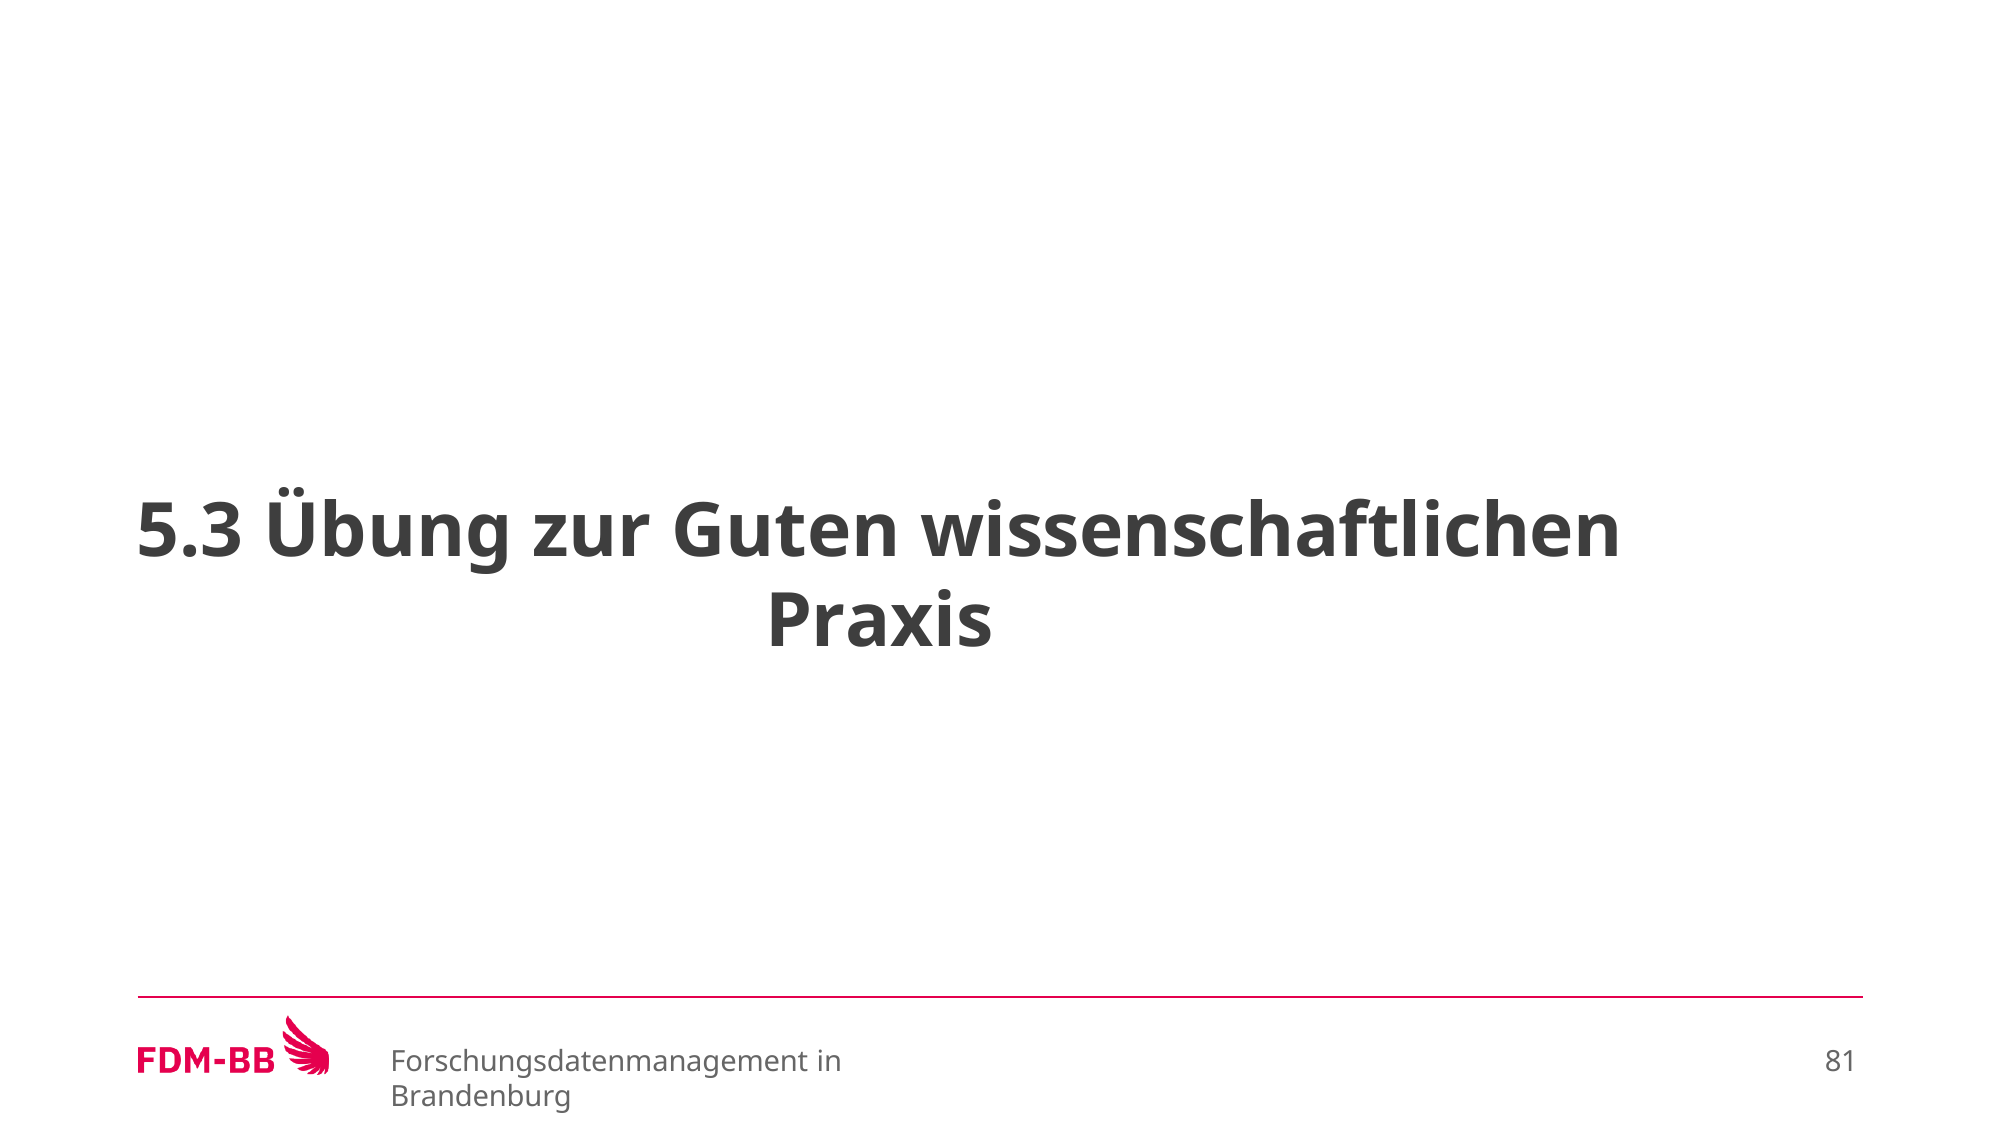

# 5.3 Übung zur Guten wissenschaftlichen Praxis
Forschungsdatenmanagement in Brandenburg
81